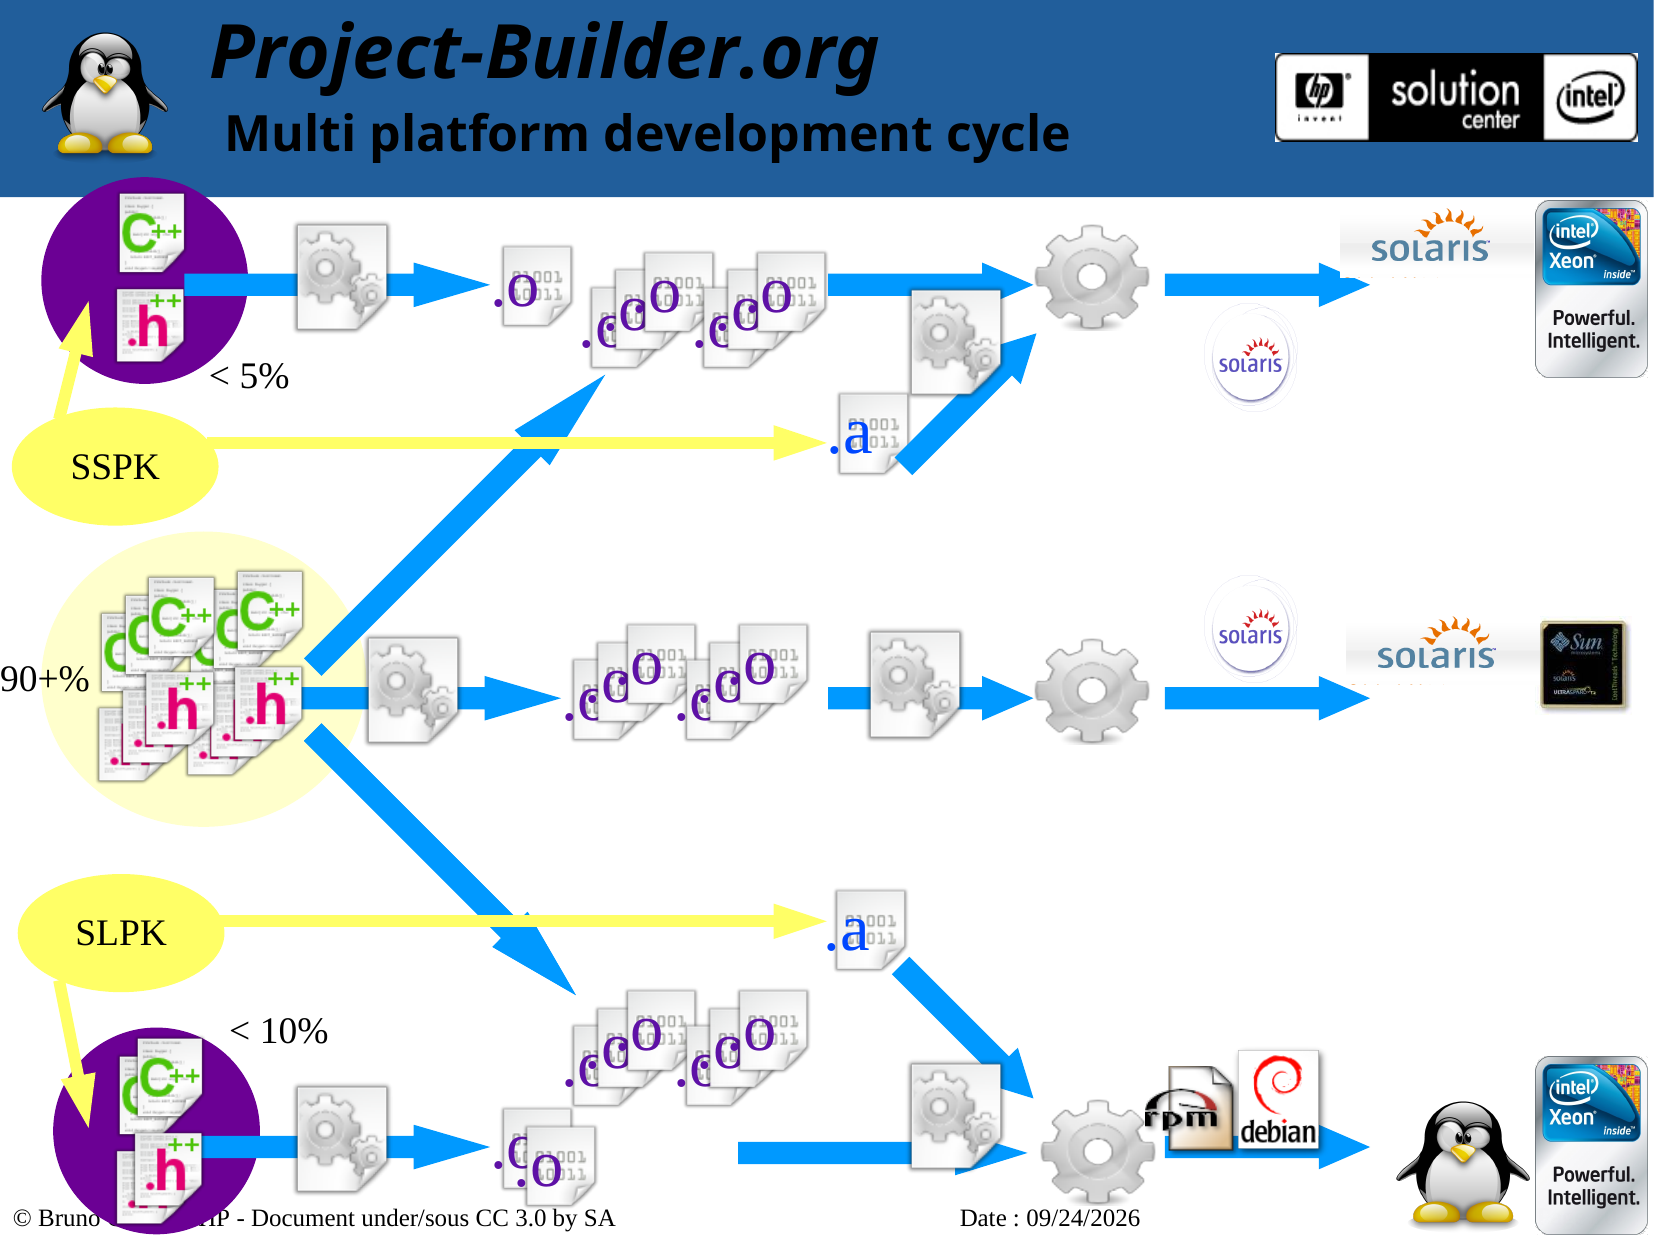

# Multi platform development cycle
.o
.o
.o
.o
.o
.o
.o
< 5%
.a
SSPK
.o
.o
.o
.o
.o
.o
90+%
SLPK
.a
.o
.o
.o
.o
< 10%
.o
.o
.o
.o